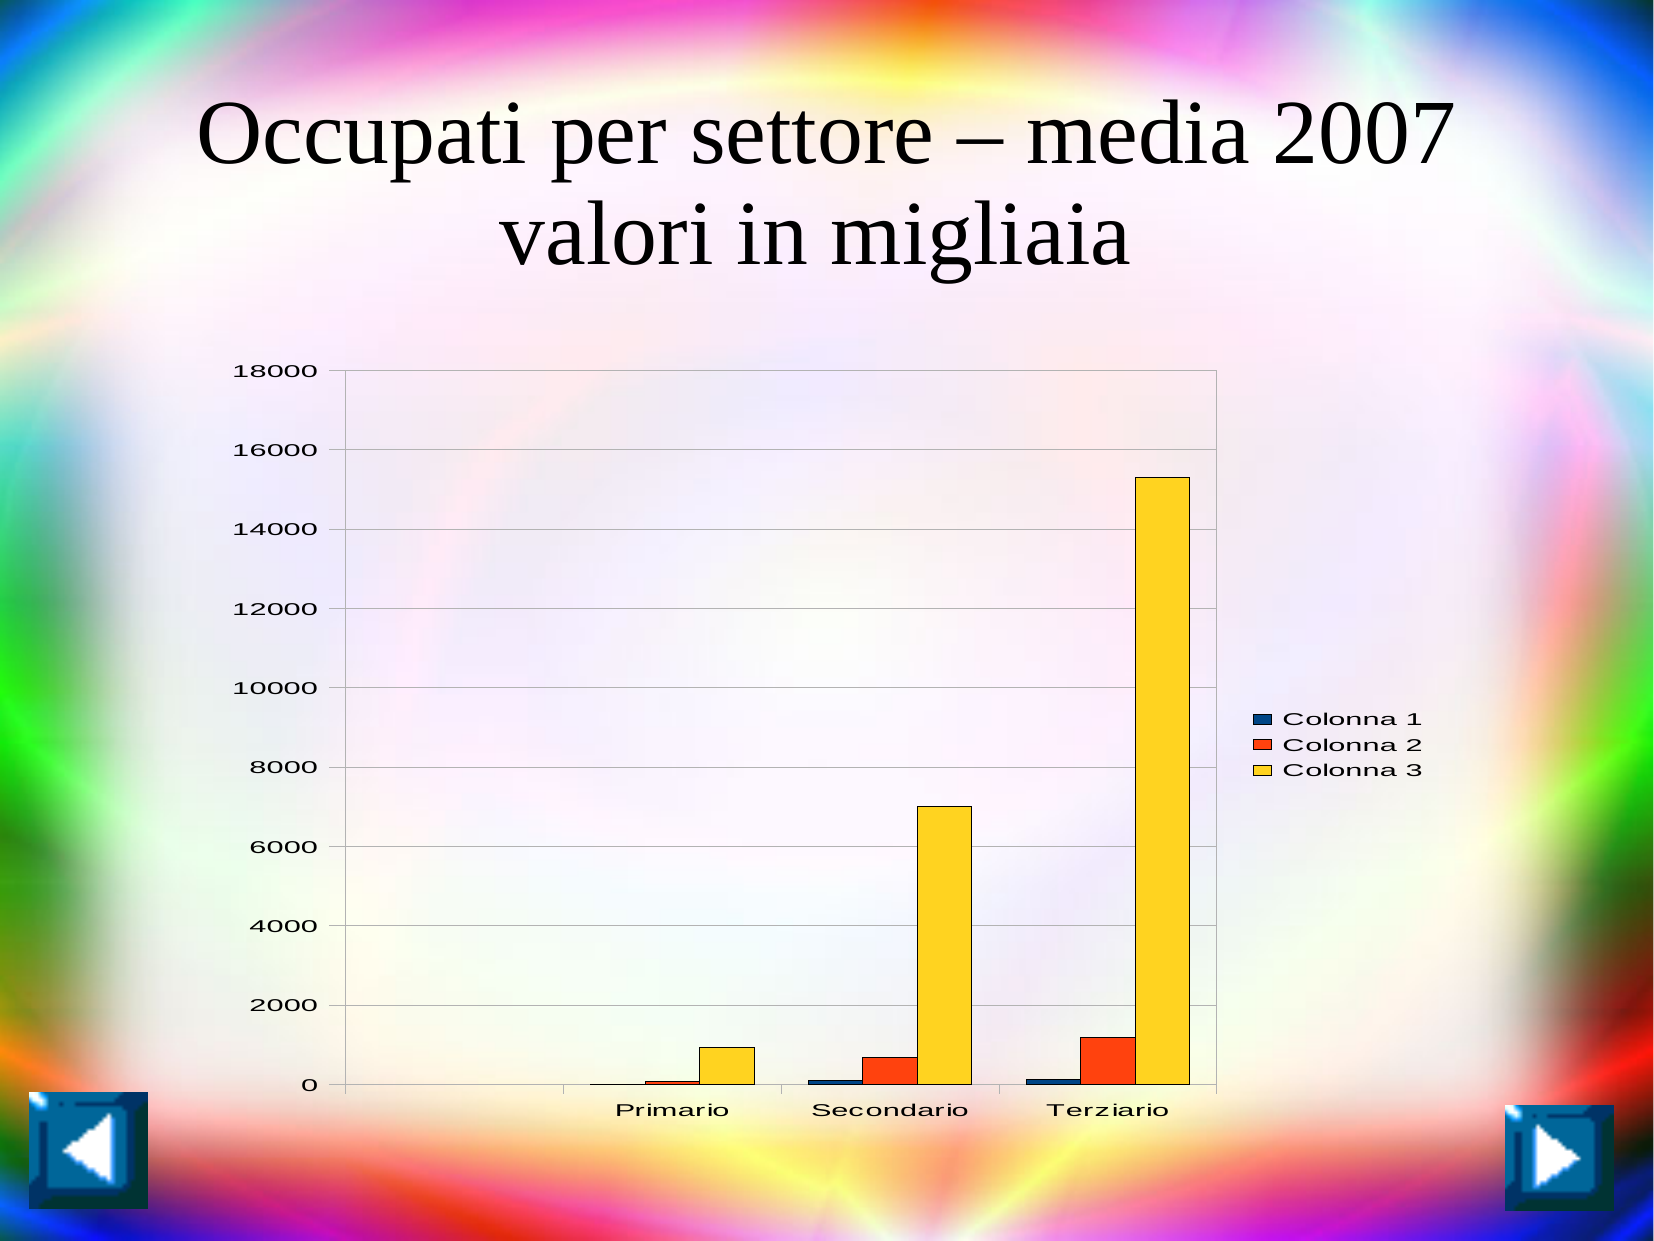

# Occupati per settore – media 2007 valori in migliaia
### Chart
| Category | Colonna 1 | Colonna 2 | Colonna 3 |
|---|---|---|---|
| None | None | None | None |
| Primario | 12.0 | 77.0 | 924.0 |
| Secondario | 101.0 | 693.0 | 7003.0 |
| Terziario | 123.0 | 1183.0 | 15295.0 |